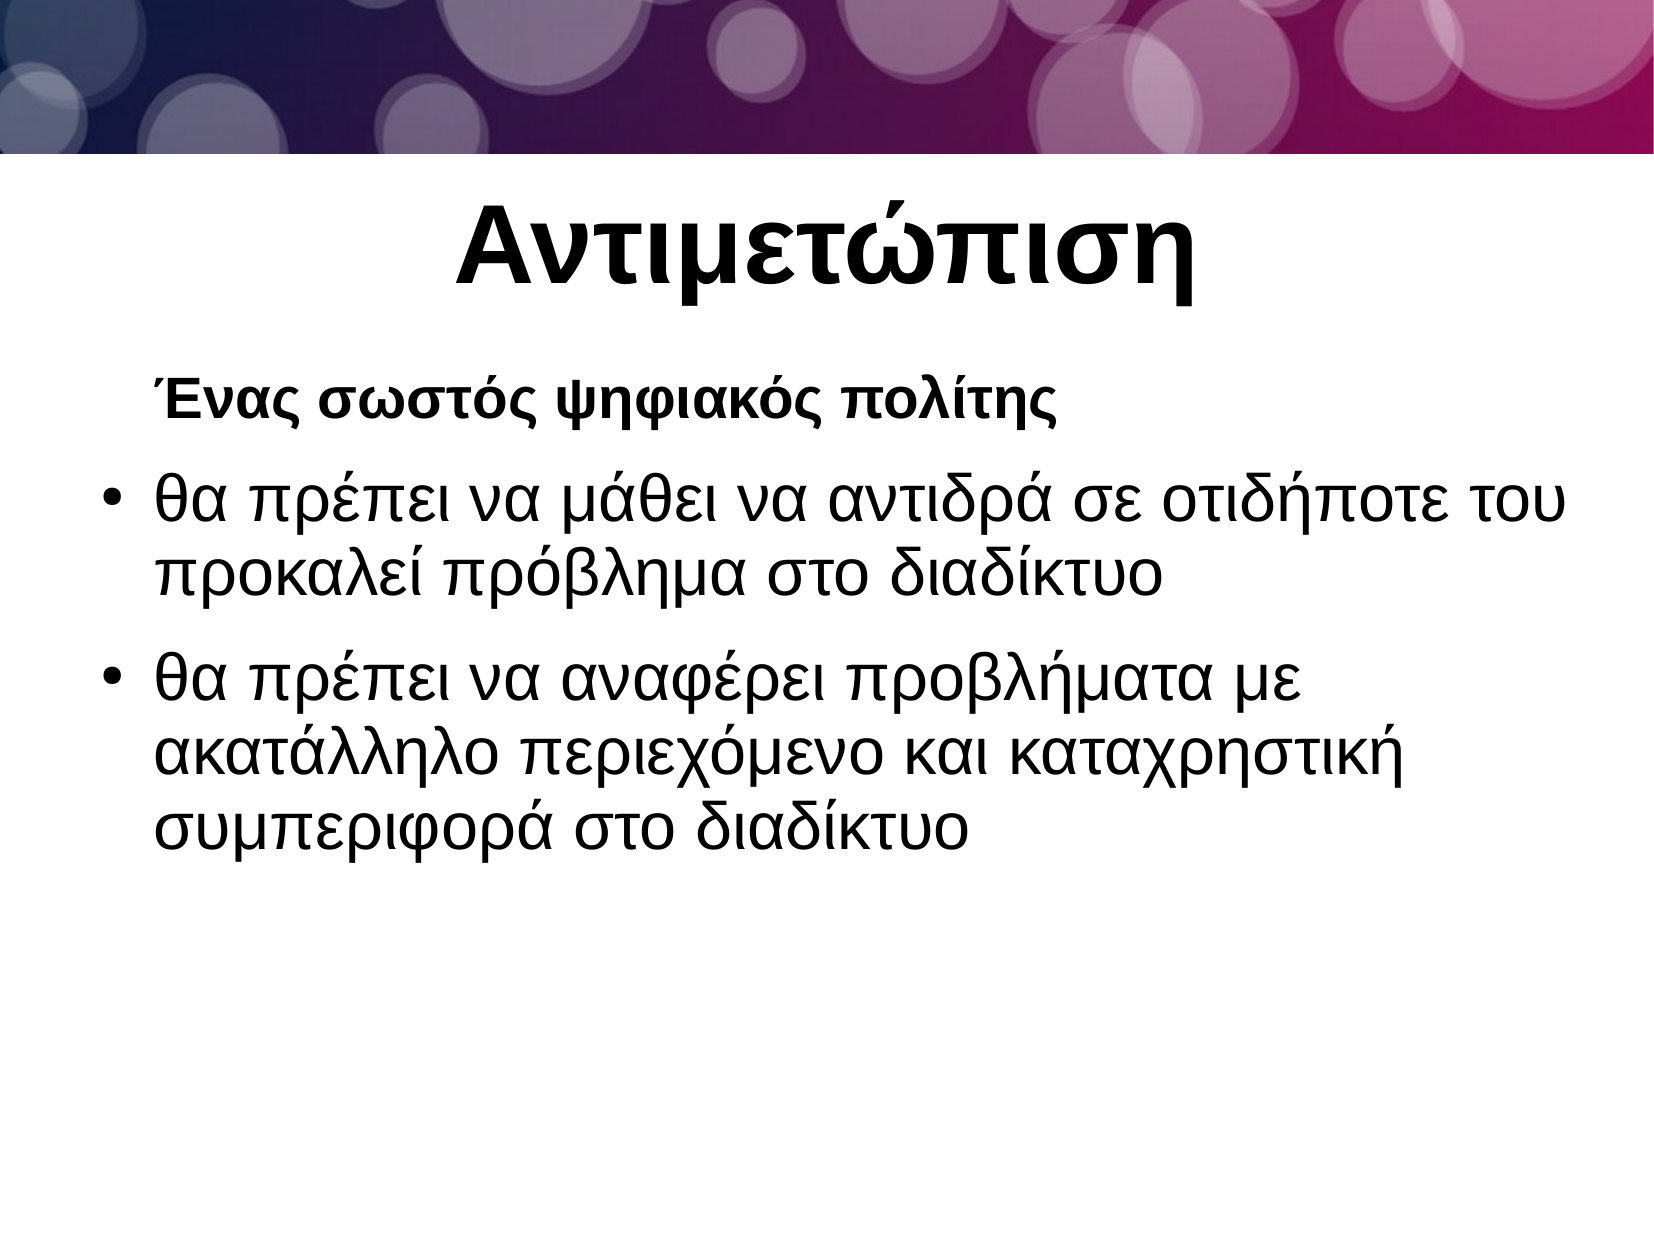

# Αντιμετώπιση
Ένας σωστός ψηφιακός πολίτης
θα πρέπει να μάθει να αντιδρά σε οτιδήποτε του προκαλεί πρόβλημα στο διαδίκτυο
θα πρέπει να αναφέρει προβλήματα με ακατάλληλο περιεχόμενο και καταχρηστική συμπεριφορά στο διαδίκτυο